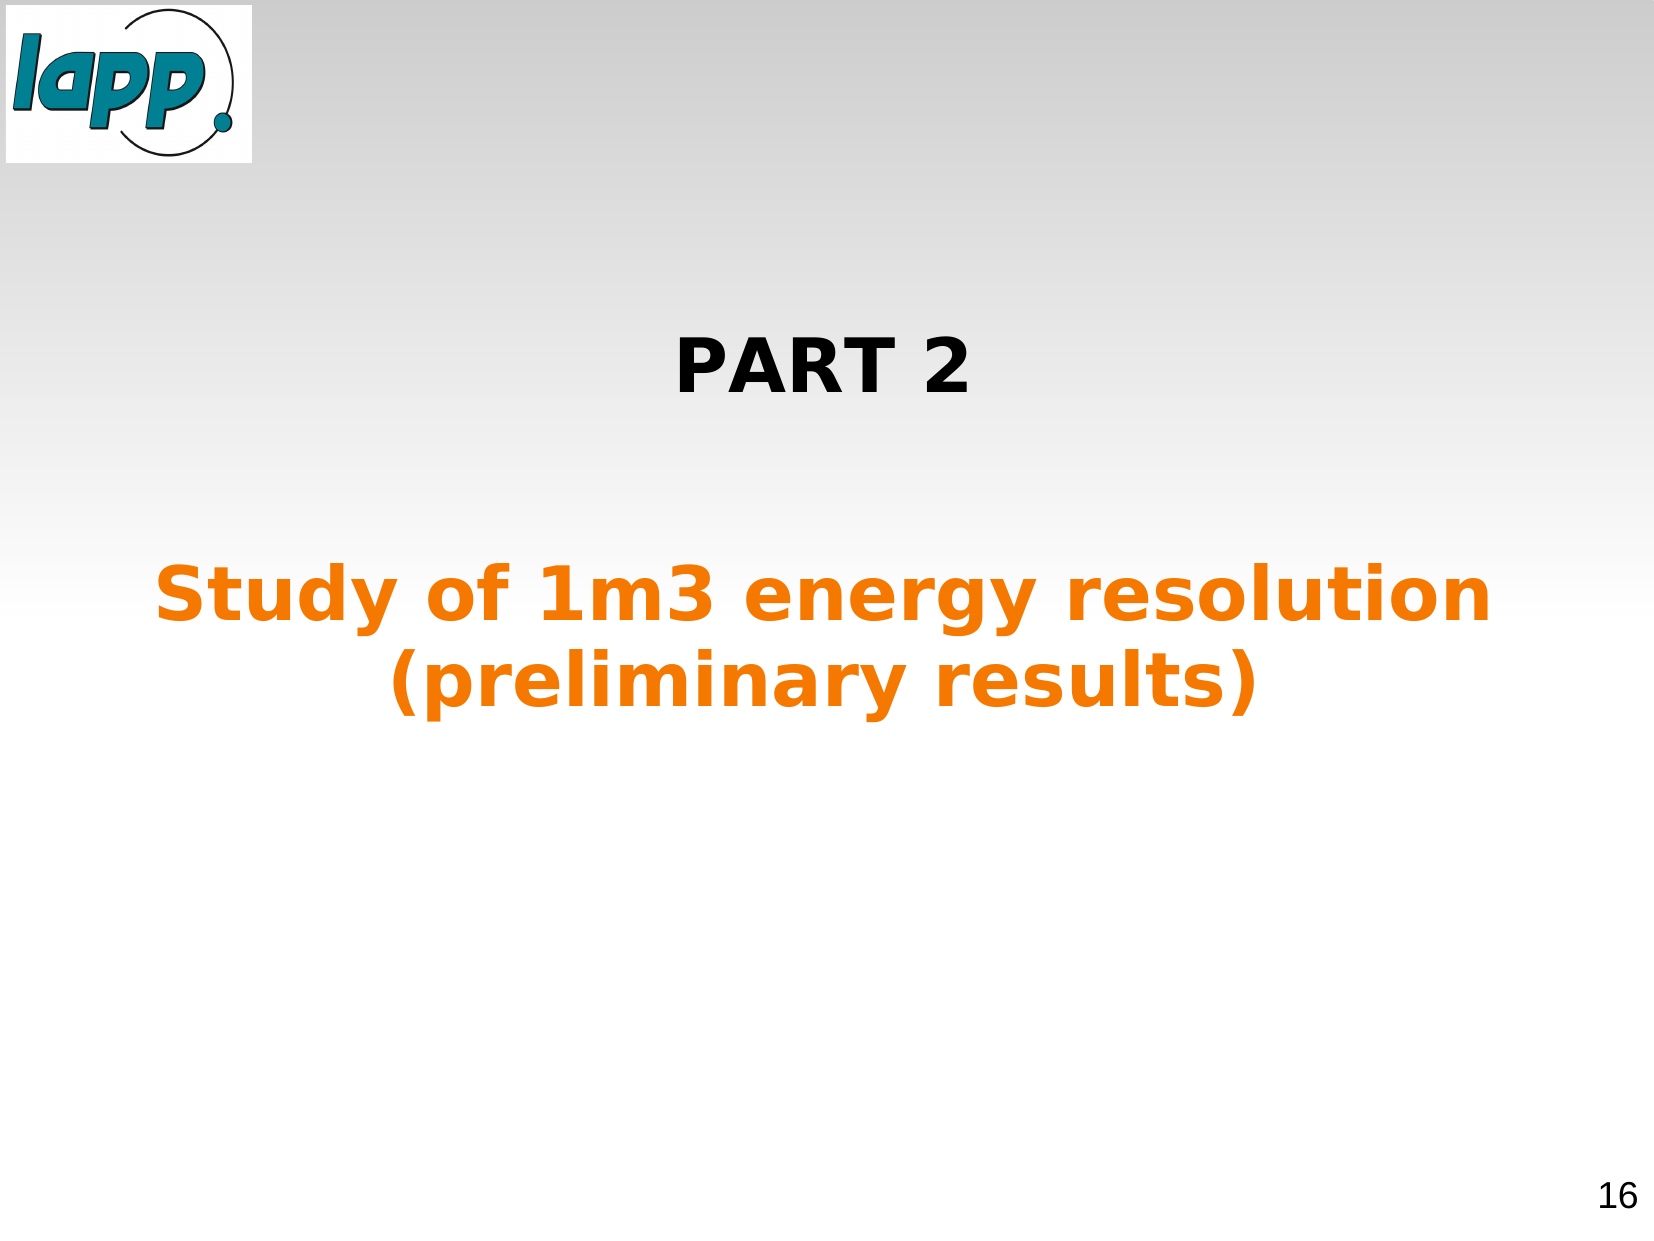

# PART 2 Study of 1m3 energy resolution (preliminary results)